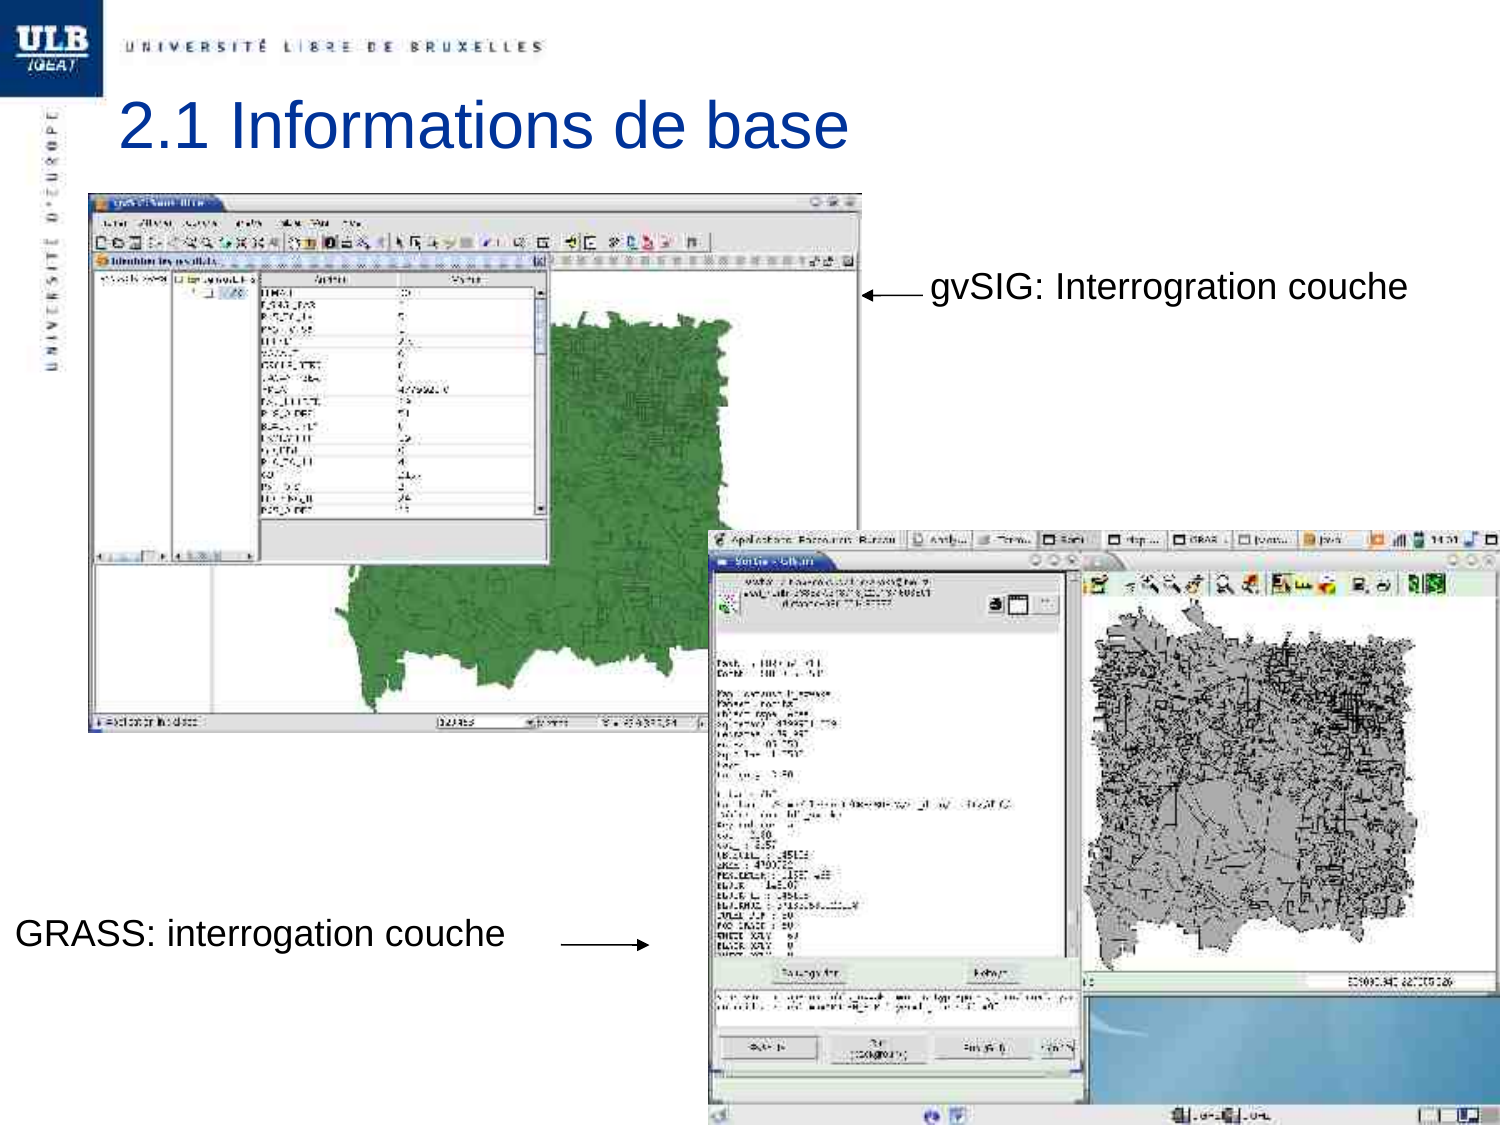

2.1 Informations de base
gvSIG: Interrogration couche
GRASS: interrogation couche